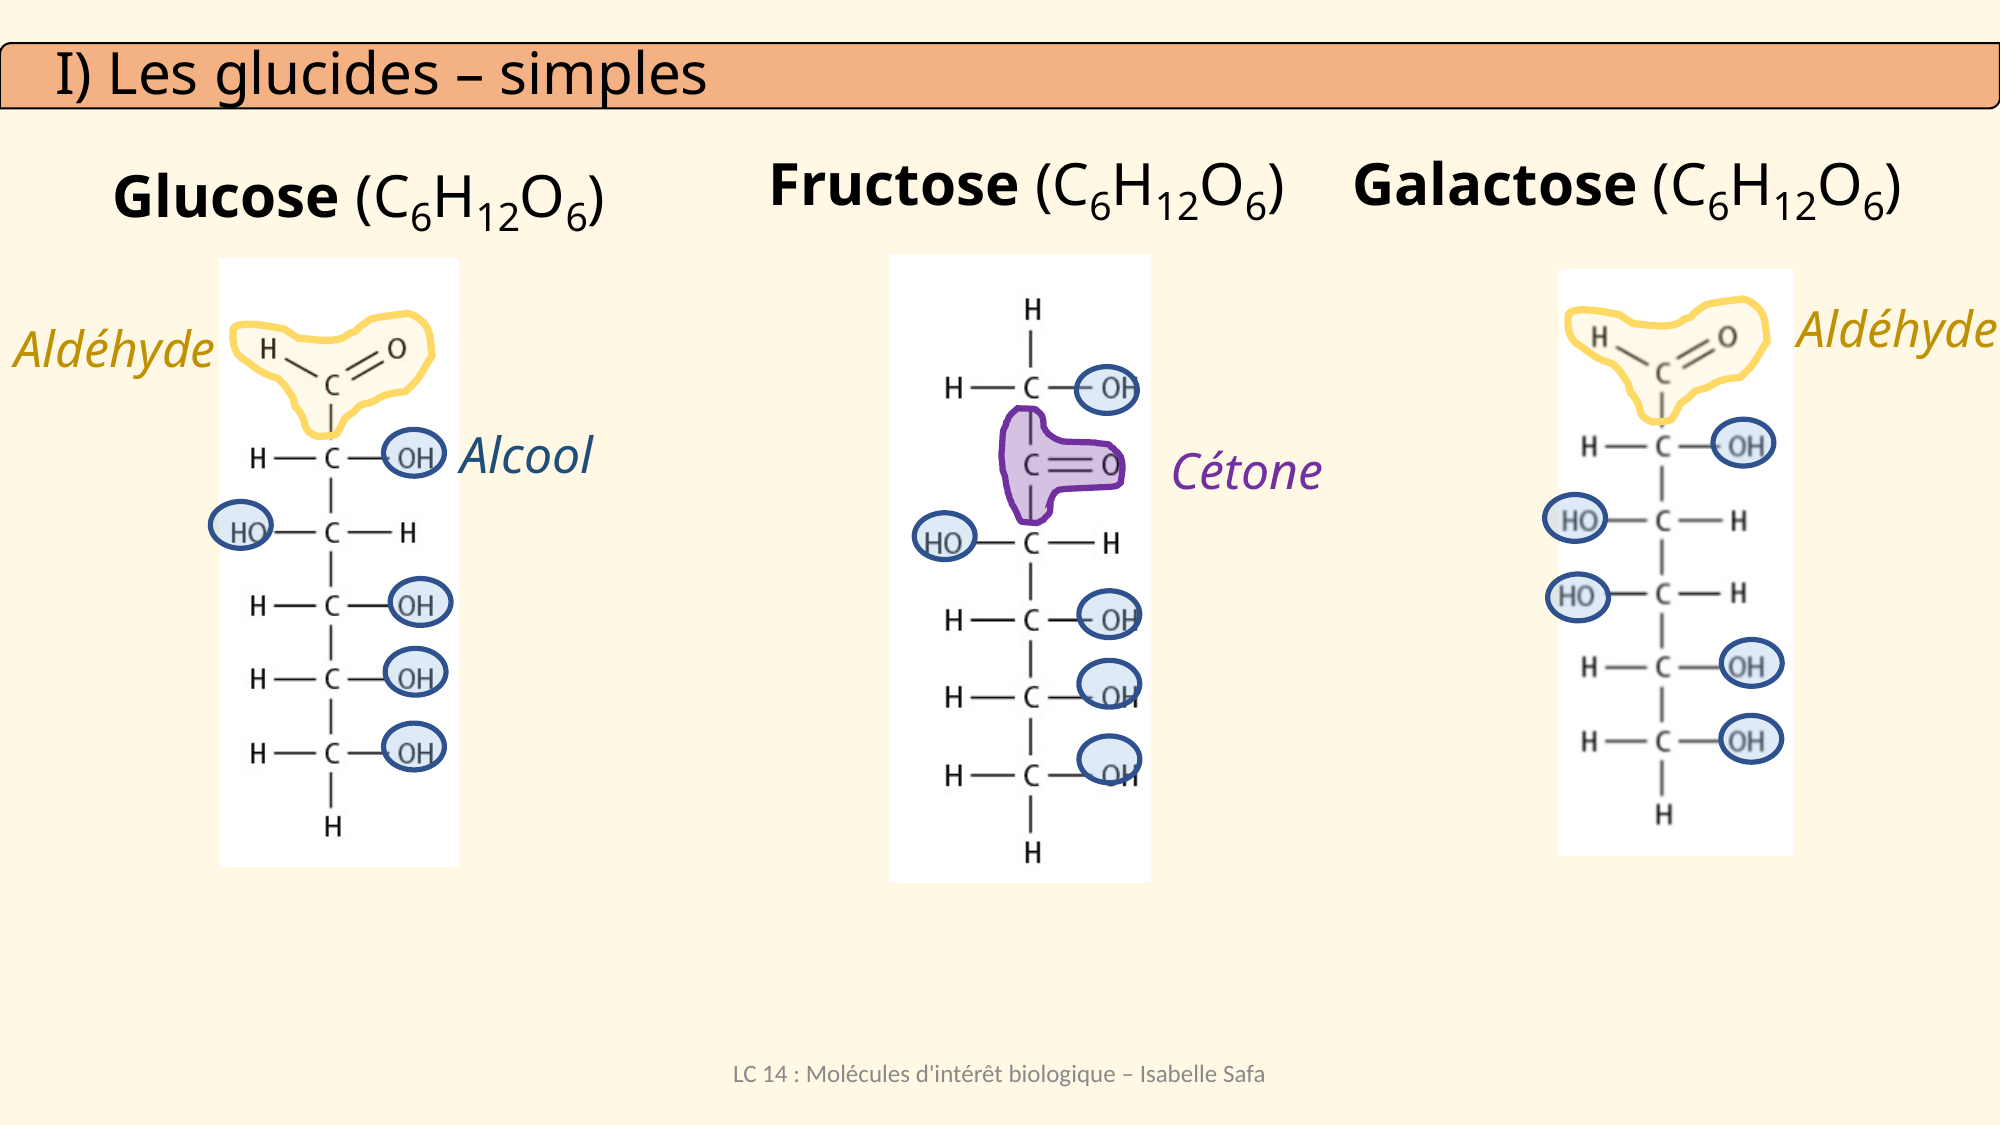

# I) Les glucides – simples
Fructose (C6H12O6)
Galactose (C6H12O6)
Glucose (C6H12O6)
Aldéhyde
Aldéhyde
Alcool
Cétone
LC 14 : Molécules d'intérêt biologique – Isabelle Safa